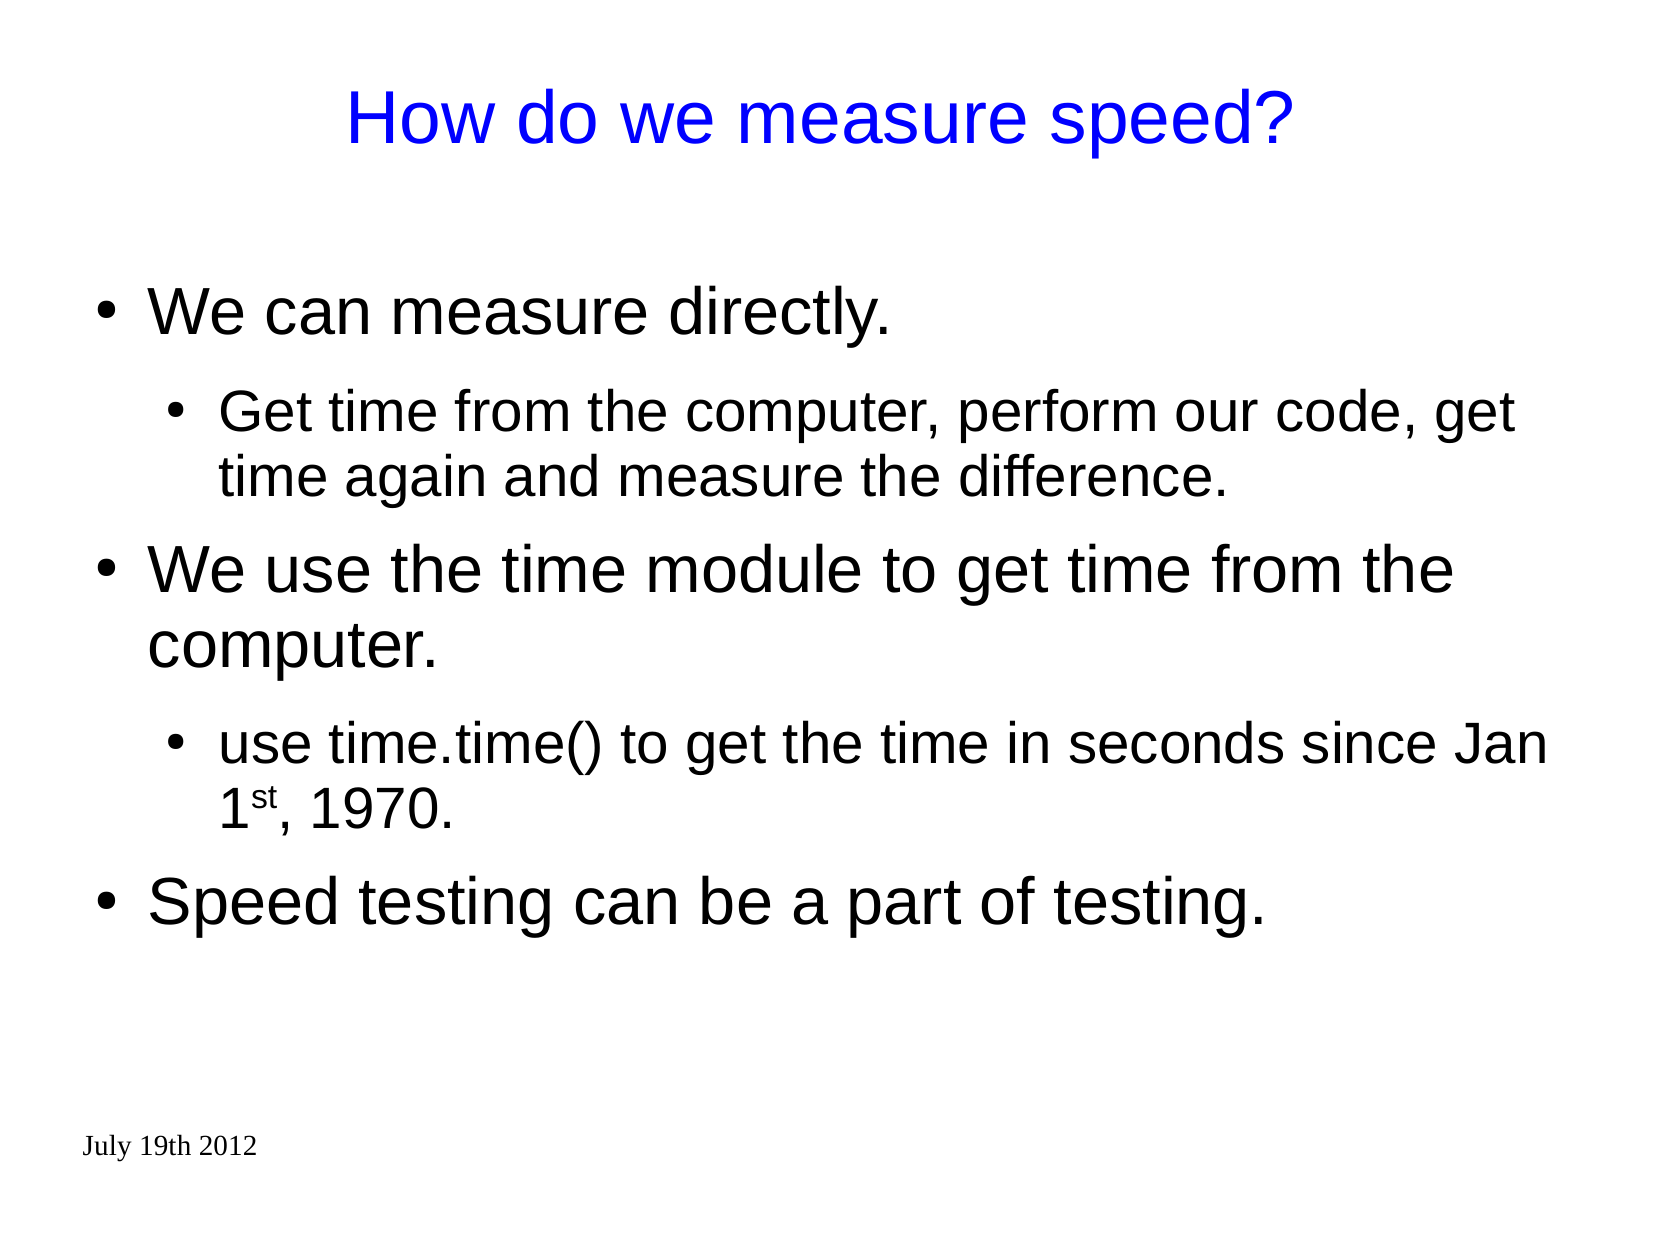

# How do we measure speed?
We can measure directly.
Get time from the computer, perform our code, get time again and measure the difference.
We use the time module to get time from the computer.
use time.time() to get the time in seconds since Jan 1st, 1970.
Speed testing can be a part of testing.
July 19th 2012